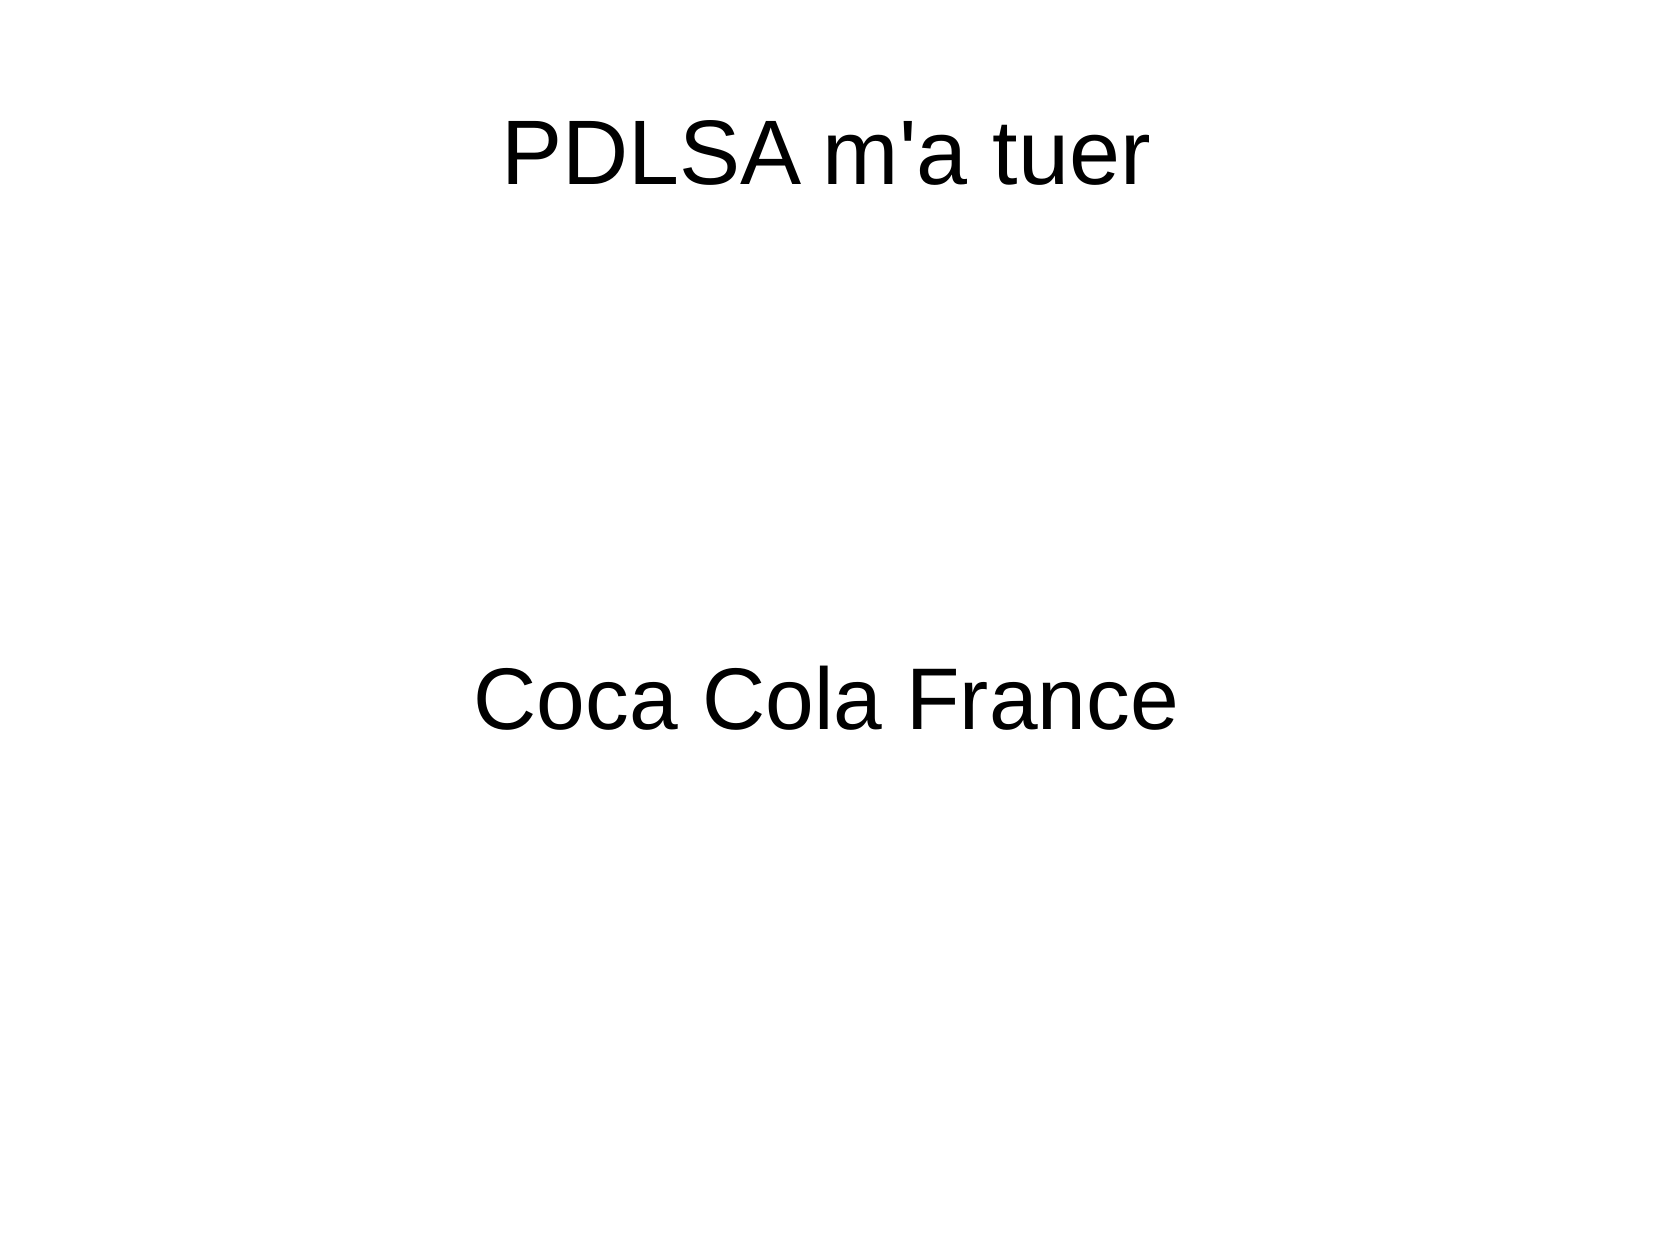

# PDLSA m'a tuer
Coca Cola France